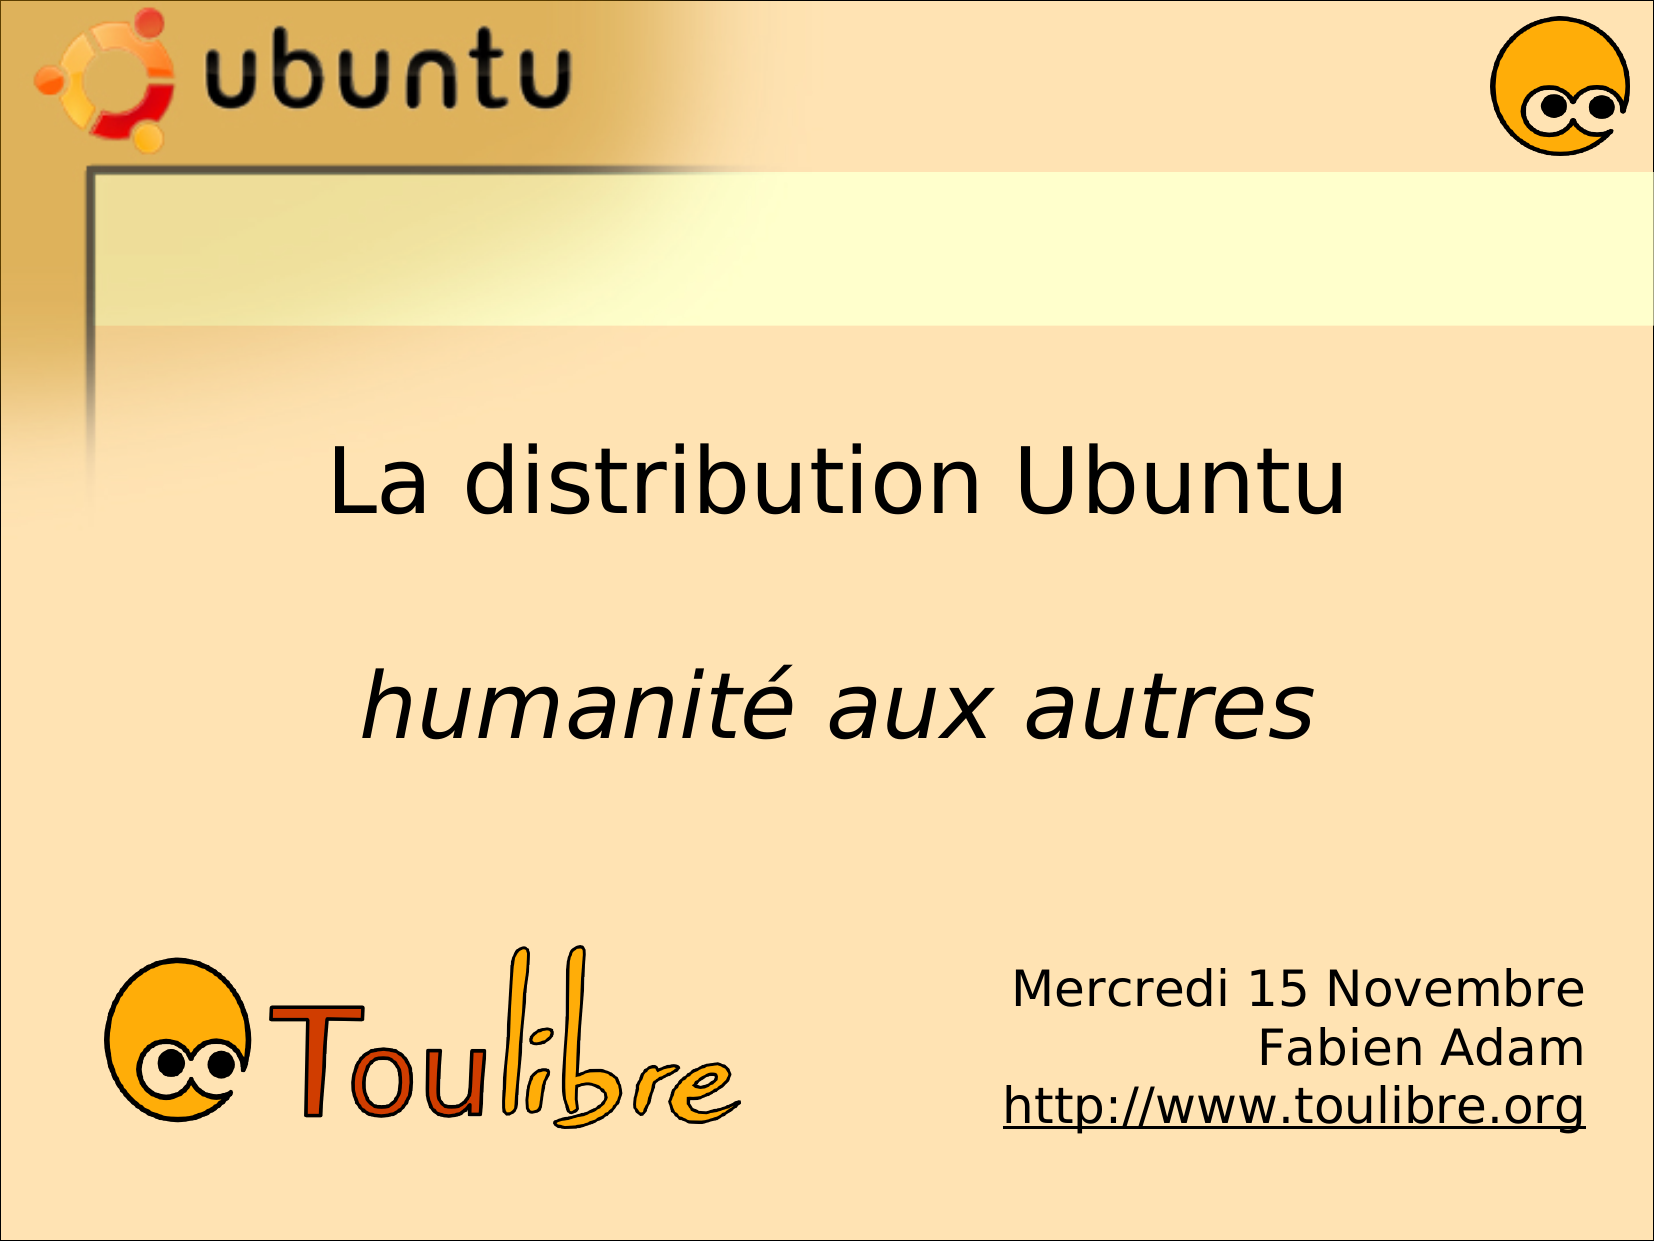

La distribution Ubuntu
humanité aux autres
Mercredi 15 Novembre
Fabien Adam
http://www.toulibre.org